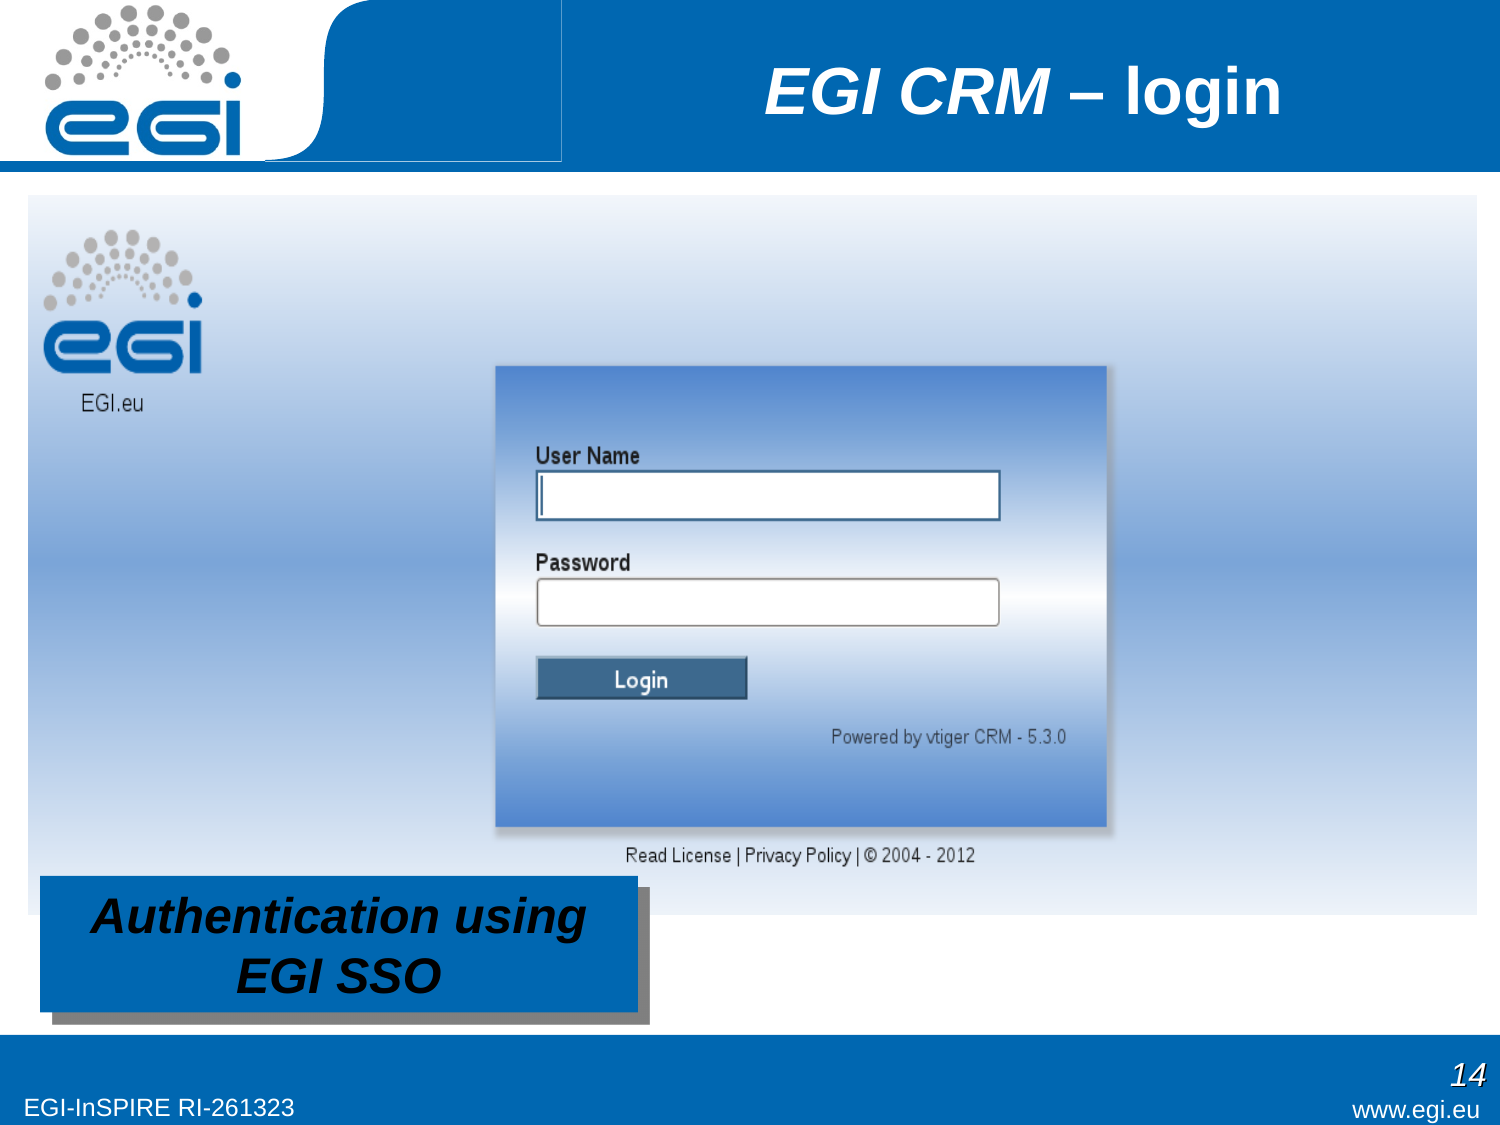

EGI CRM – login
Authentication using EGI SSO
14